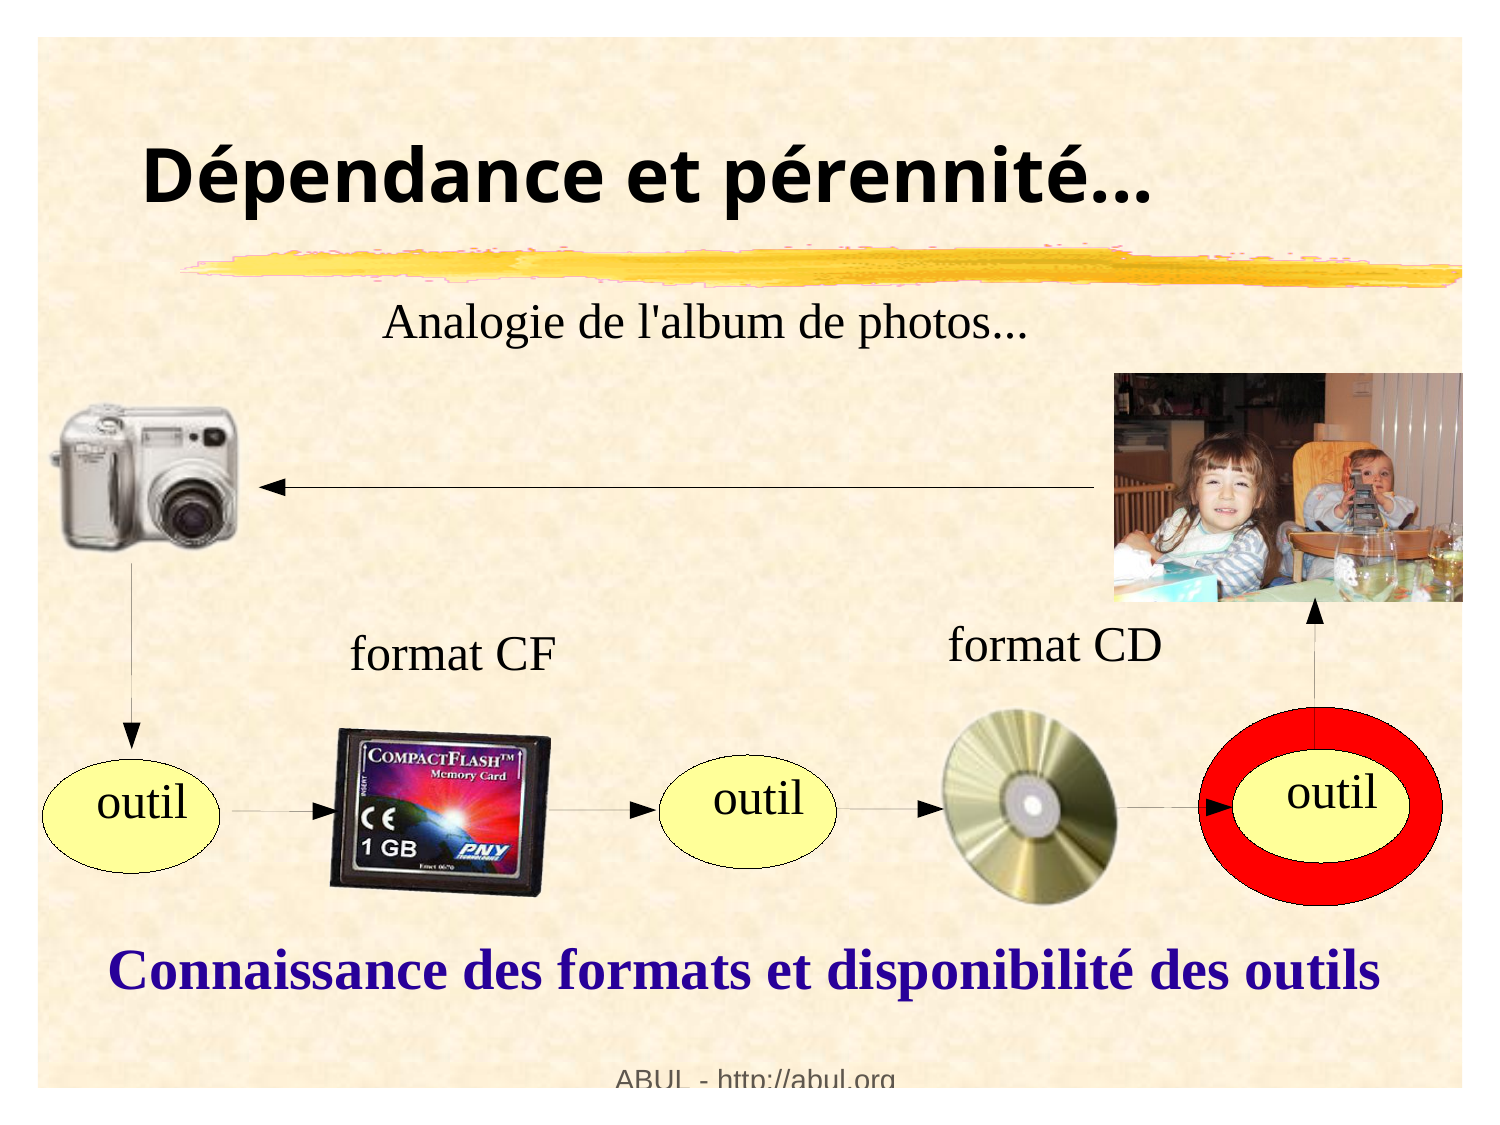

# Dépendance et pérennité...
Analogie de l'album de photos...
format CD
format CF
outil
outil
outil
Connaissance des formats et disponibilité des outils